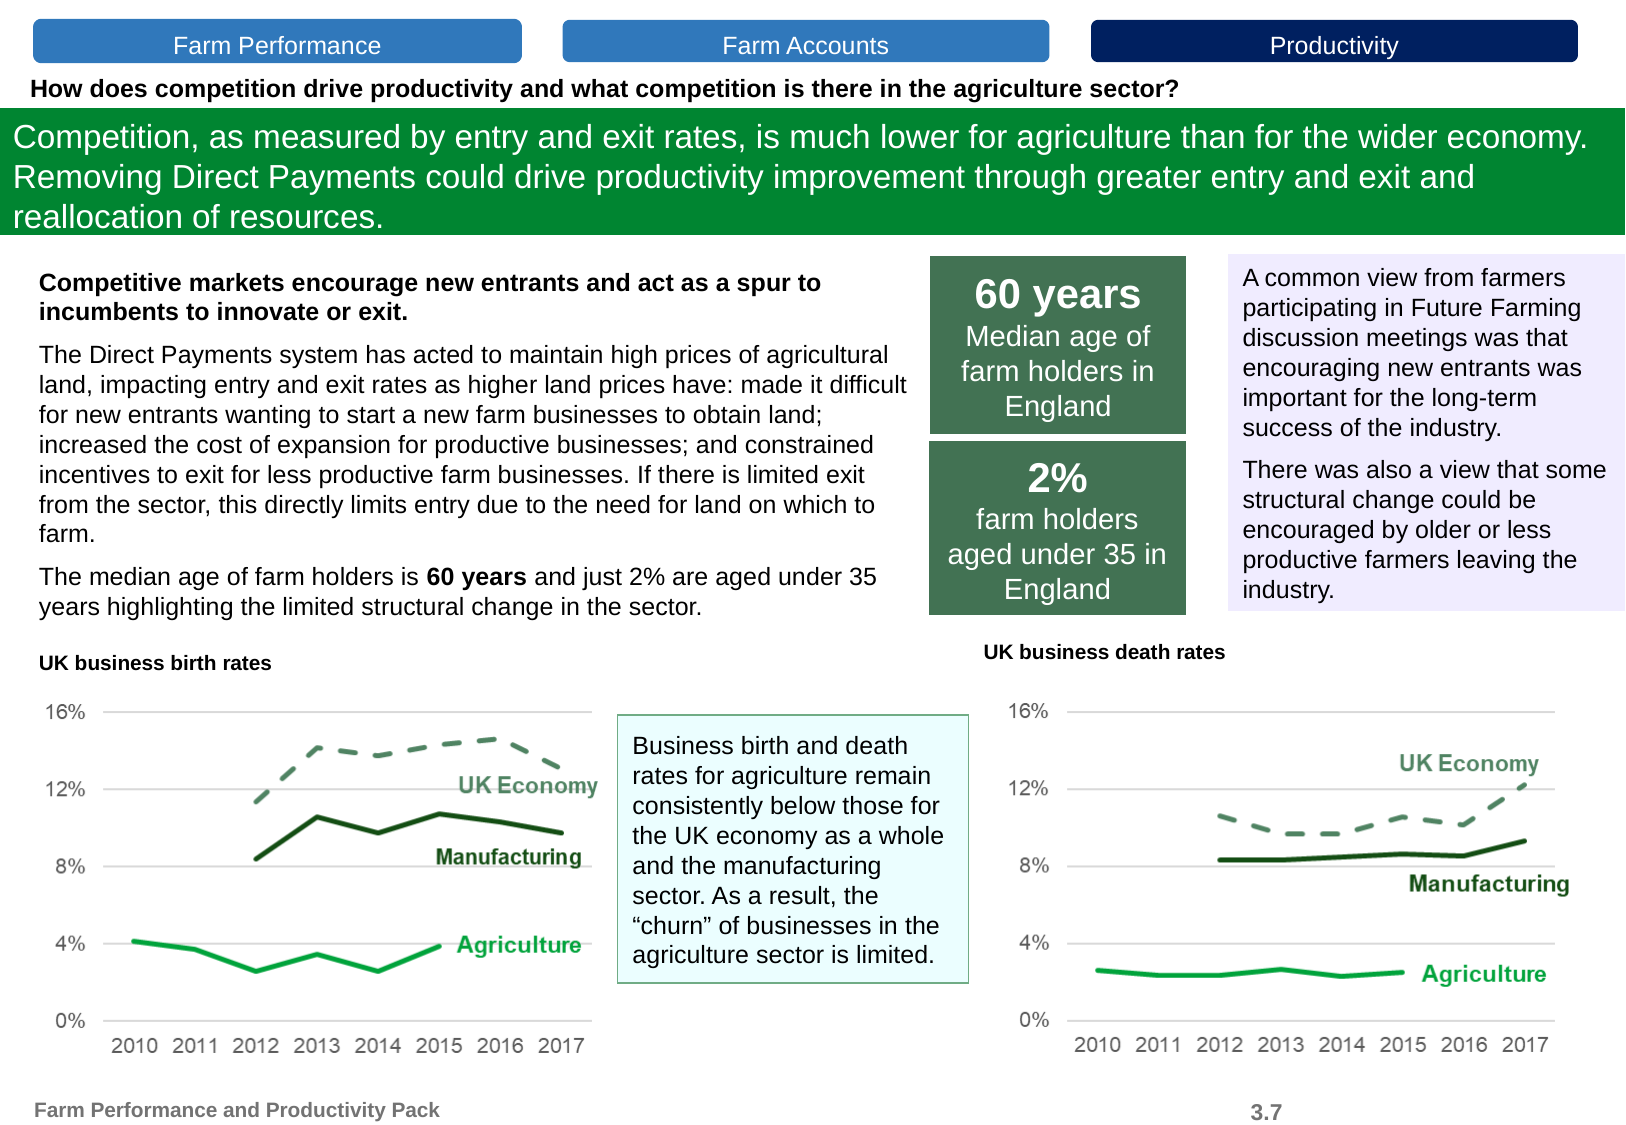

Farm Performance
Farm Accounts
Productivity
# Slide 4.7 – How does competition drive productivity and what competition is there in the agriculture sector?
How does competition drive productivity and what competition is there in the agriculture sector?
Competition, as measured by entry and exit rates, is much lower for agriculture than for the wider economy. Removing Direct Payments could drive productivity improvement through greater entry and exit and reallocation of resources.
A common view from farmers participating in Future Farming discussion meetings was that encouraging new entrants was important for the long-term success of the industry.
There was also a view that some structural change could be encouraged by older or less productive farmers leaving the industry.
60 years
Median age of farm holders in England
Competitive markets encourage new entrants and act as a spur to incumbents to innovate or exit.
The Direct Payments system has acted to maintain high prices of agricultural land, impacting entry and exit rates as higher land prices have: made it difficult for new entrants wanting to start a new farm businesses to obtain land; increased the cost of expansion for productive businesses; and constrained incentives to exit for less productive farm businesses. If there is limited exit from the sector, this directly limits entry due to the need for land on which to farm.
The median age of farm holders is 60 years and just 2% are aged under 35 years highlighting the limited structural change in the sector.
2%
farm holders aged under 35 in England
UK business death rates
UK business birth rates
Business birth and death rates for agriculture remain consistently below those for the UK economy as a whole and the manufacturing sector. As a result, the “churn” of businesses in the agriculture sector is limited.
3.7
Farm Performance and Productivity Pack